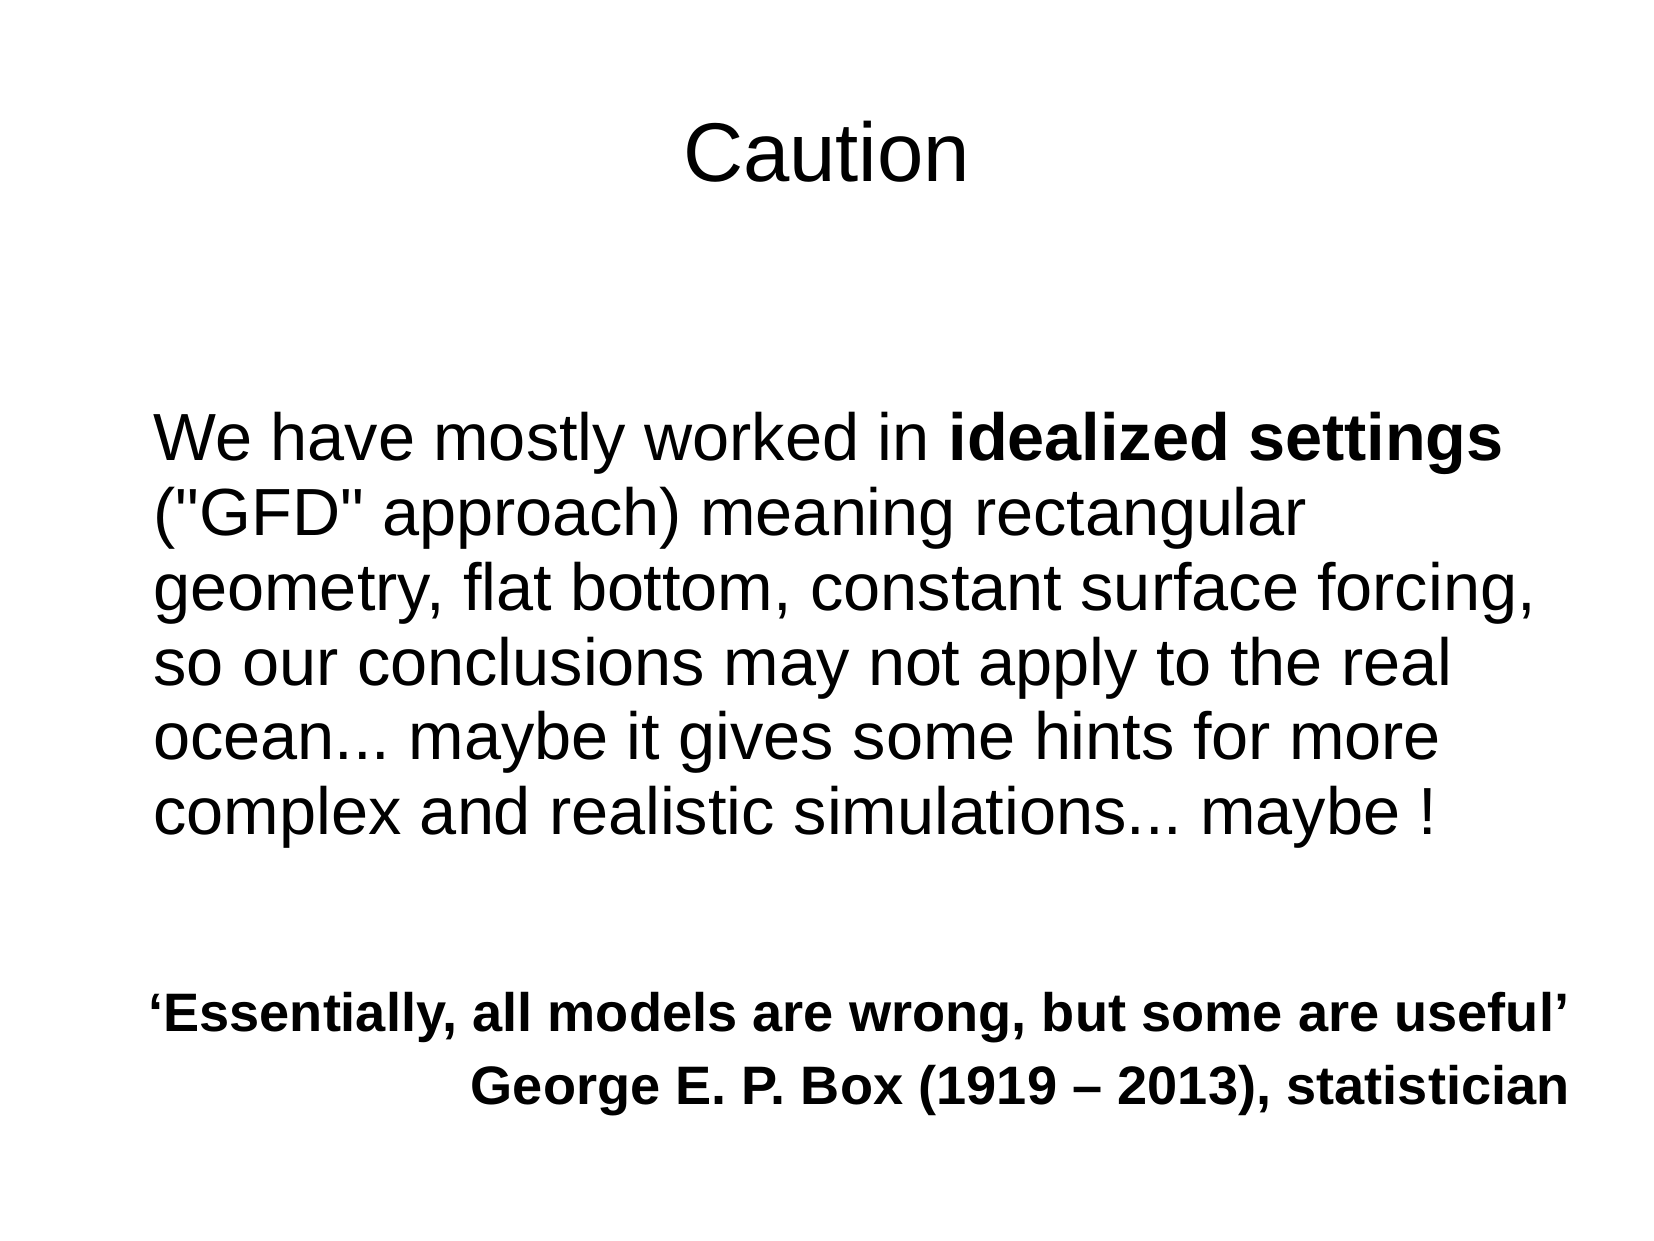

# Caution
We have mostly worked in idealized settings ("GFD" approach) meaning rectangular geometry, flat bottom, constant surface forcing, so our conclusions may not apply to the real ocean... maybe it gives some hints for more complex and realistic simulations... maybe !
‘Essentially, all models are wrong, but some are useful’
George E. P. Box (1919 – 2013), statistician